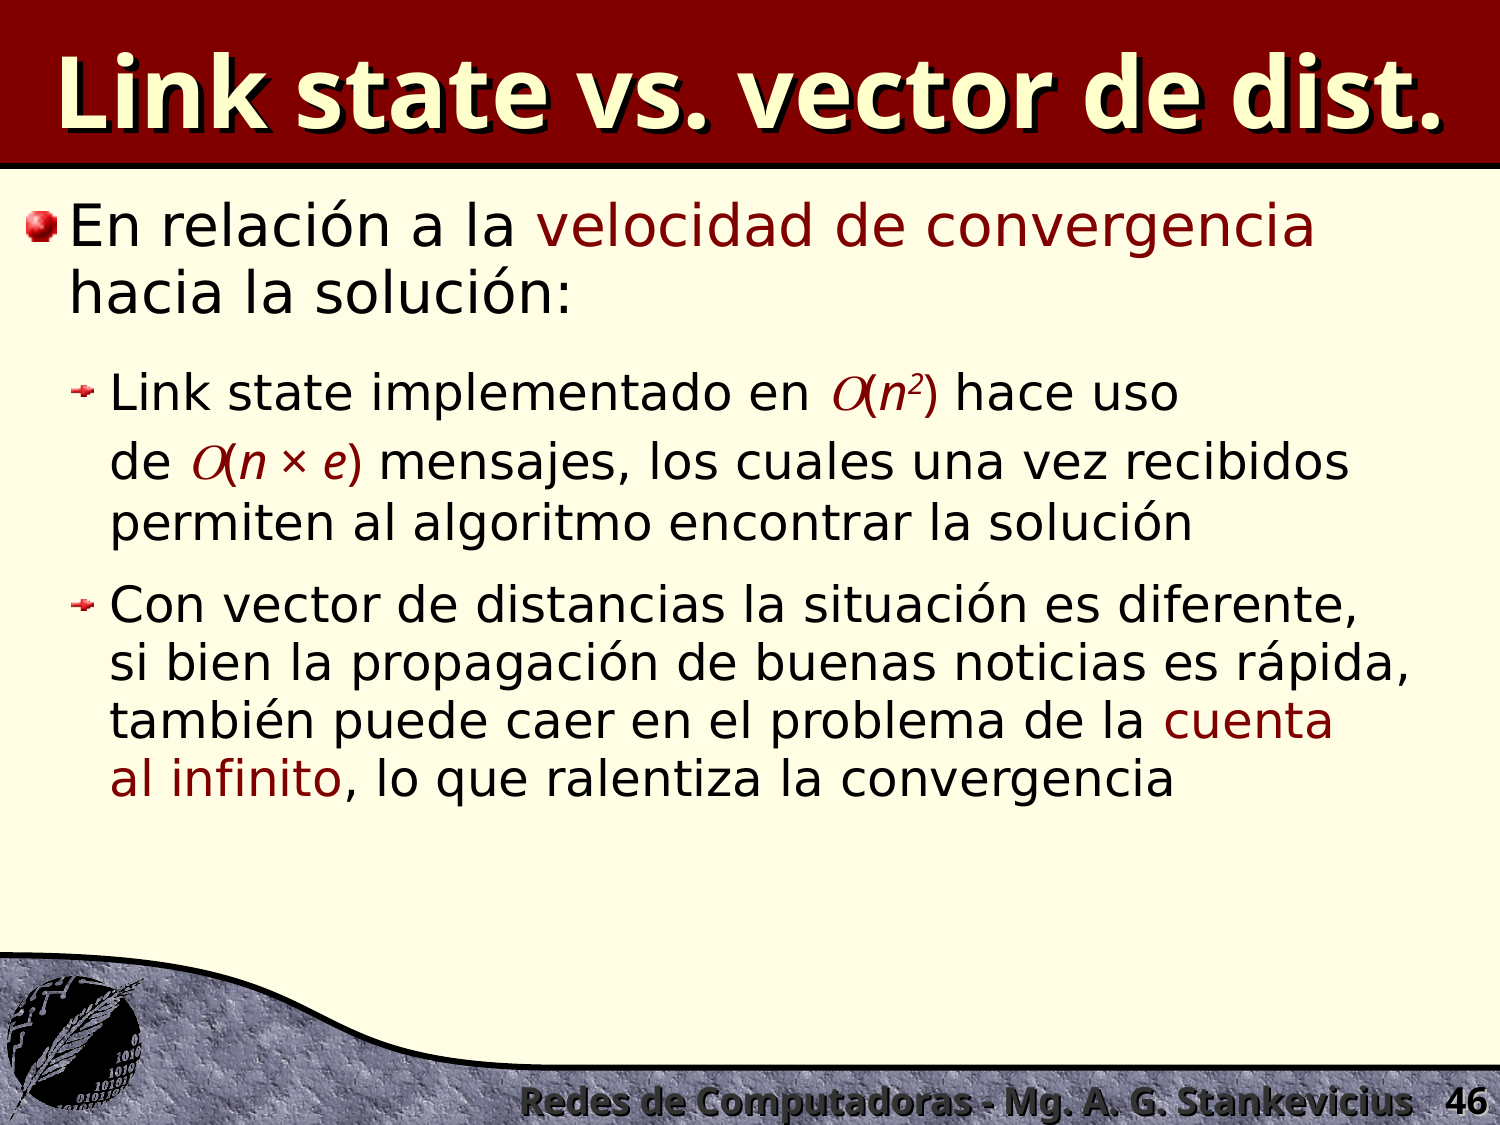

# Link state vs. vector de dist.
En relación a la velocidad de convergencia hacia la solución:
Link state implementado en Ο(n2) hace uso
de Ο(n × e) mensajes, los cuales una vez recibidos permiten al algoritmo encontrar la solución
Con vector de distancias la situación es diferente,
si bien la propagación de buenas noticias es rápida, también puede caer en el problema de la cuenta
al infinito, lo que ralentiza la convergencia
46